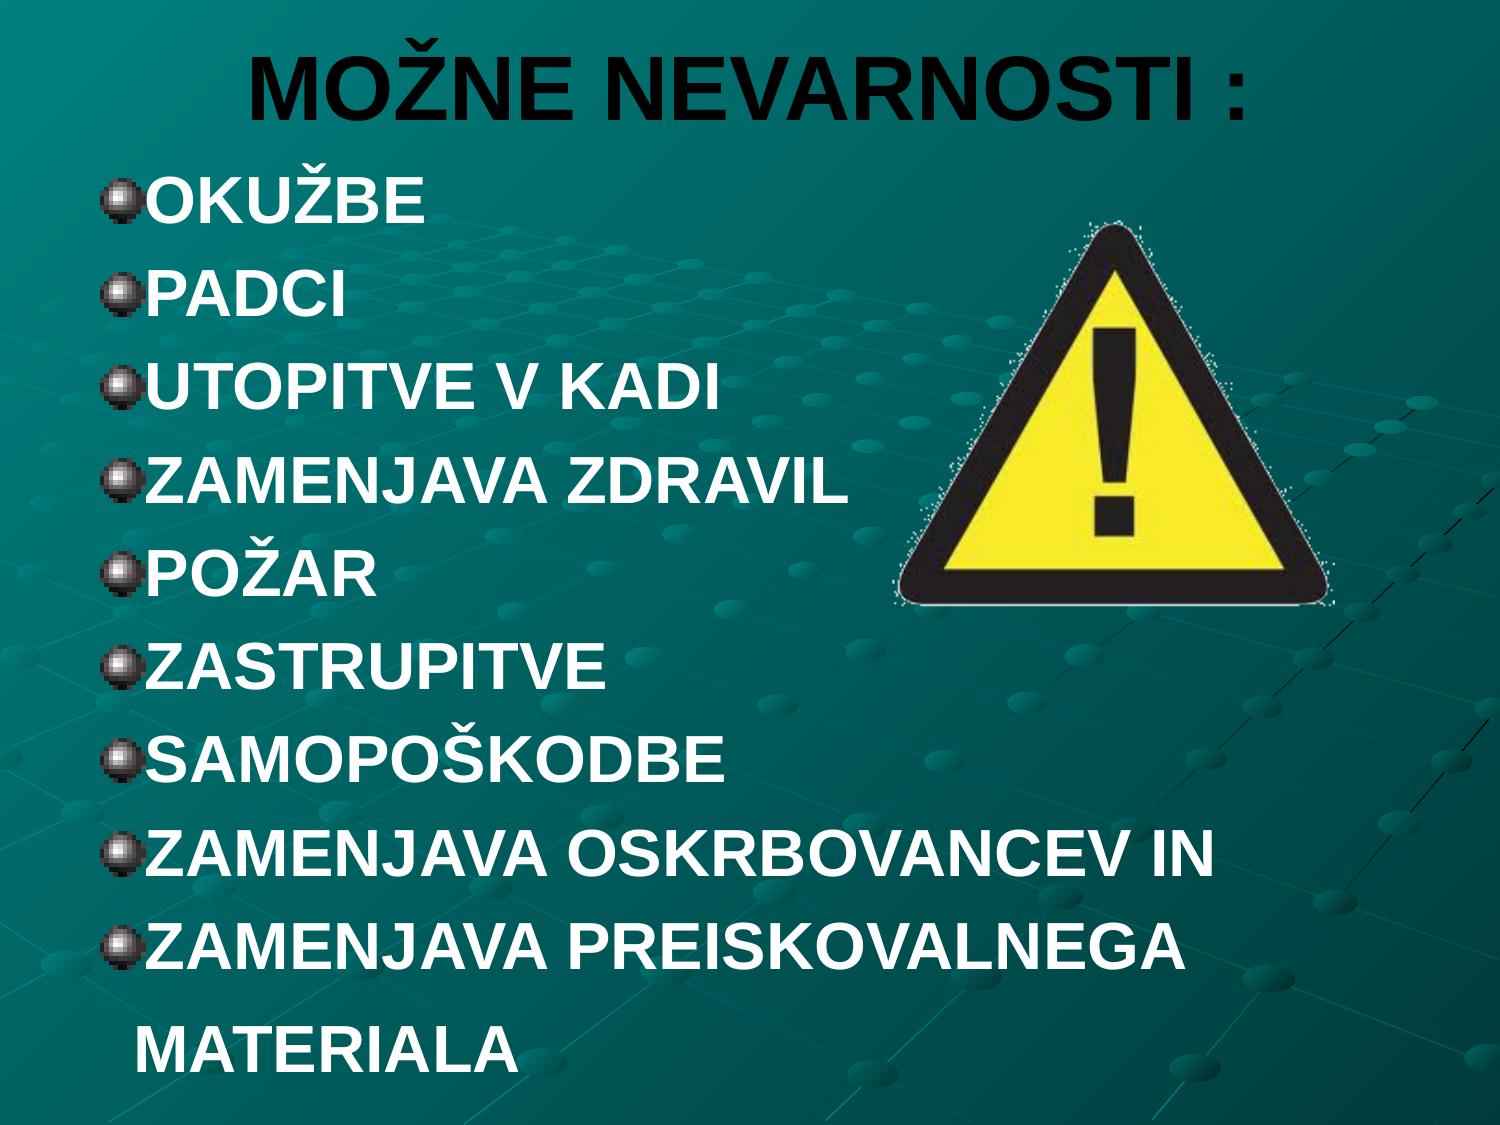

# MOŽNE NEVARNOSTI :
OKUŽBE
PADCI
UTOPITVE V KADI
ZAMENJAVA ZDRAVIL
POŽAR
ZASTRUPITVE
SAMOPOŠKODBE
ZAMENJAVA OSKRBOVANCEV IN
ZAMENJAVA PREISKOVALNEGA
 MATERIALA